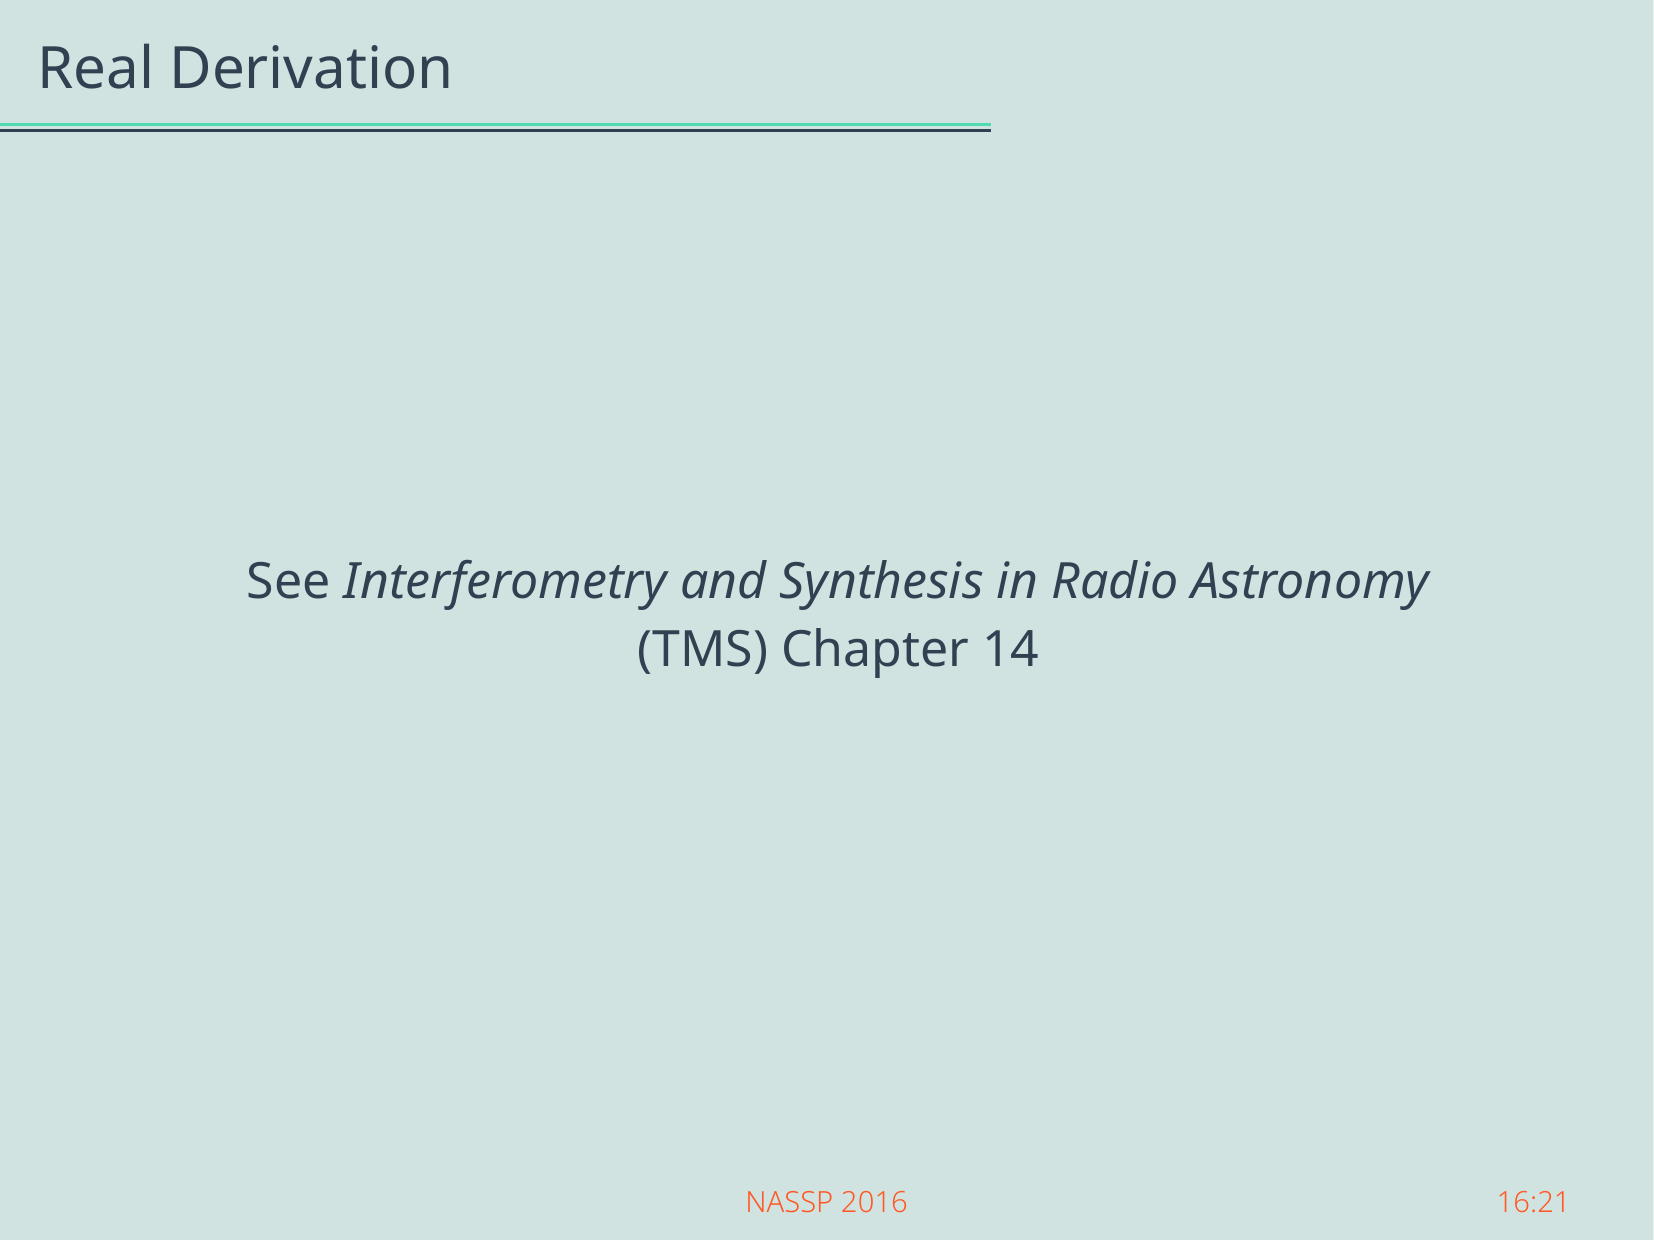

Real Derivation
See Interferometry and Synthesis in Radio Astronomy (TMS) Chapter 14
NASSP 2016
16